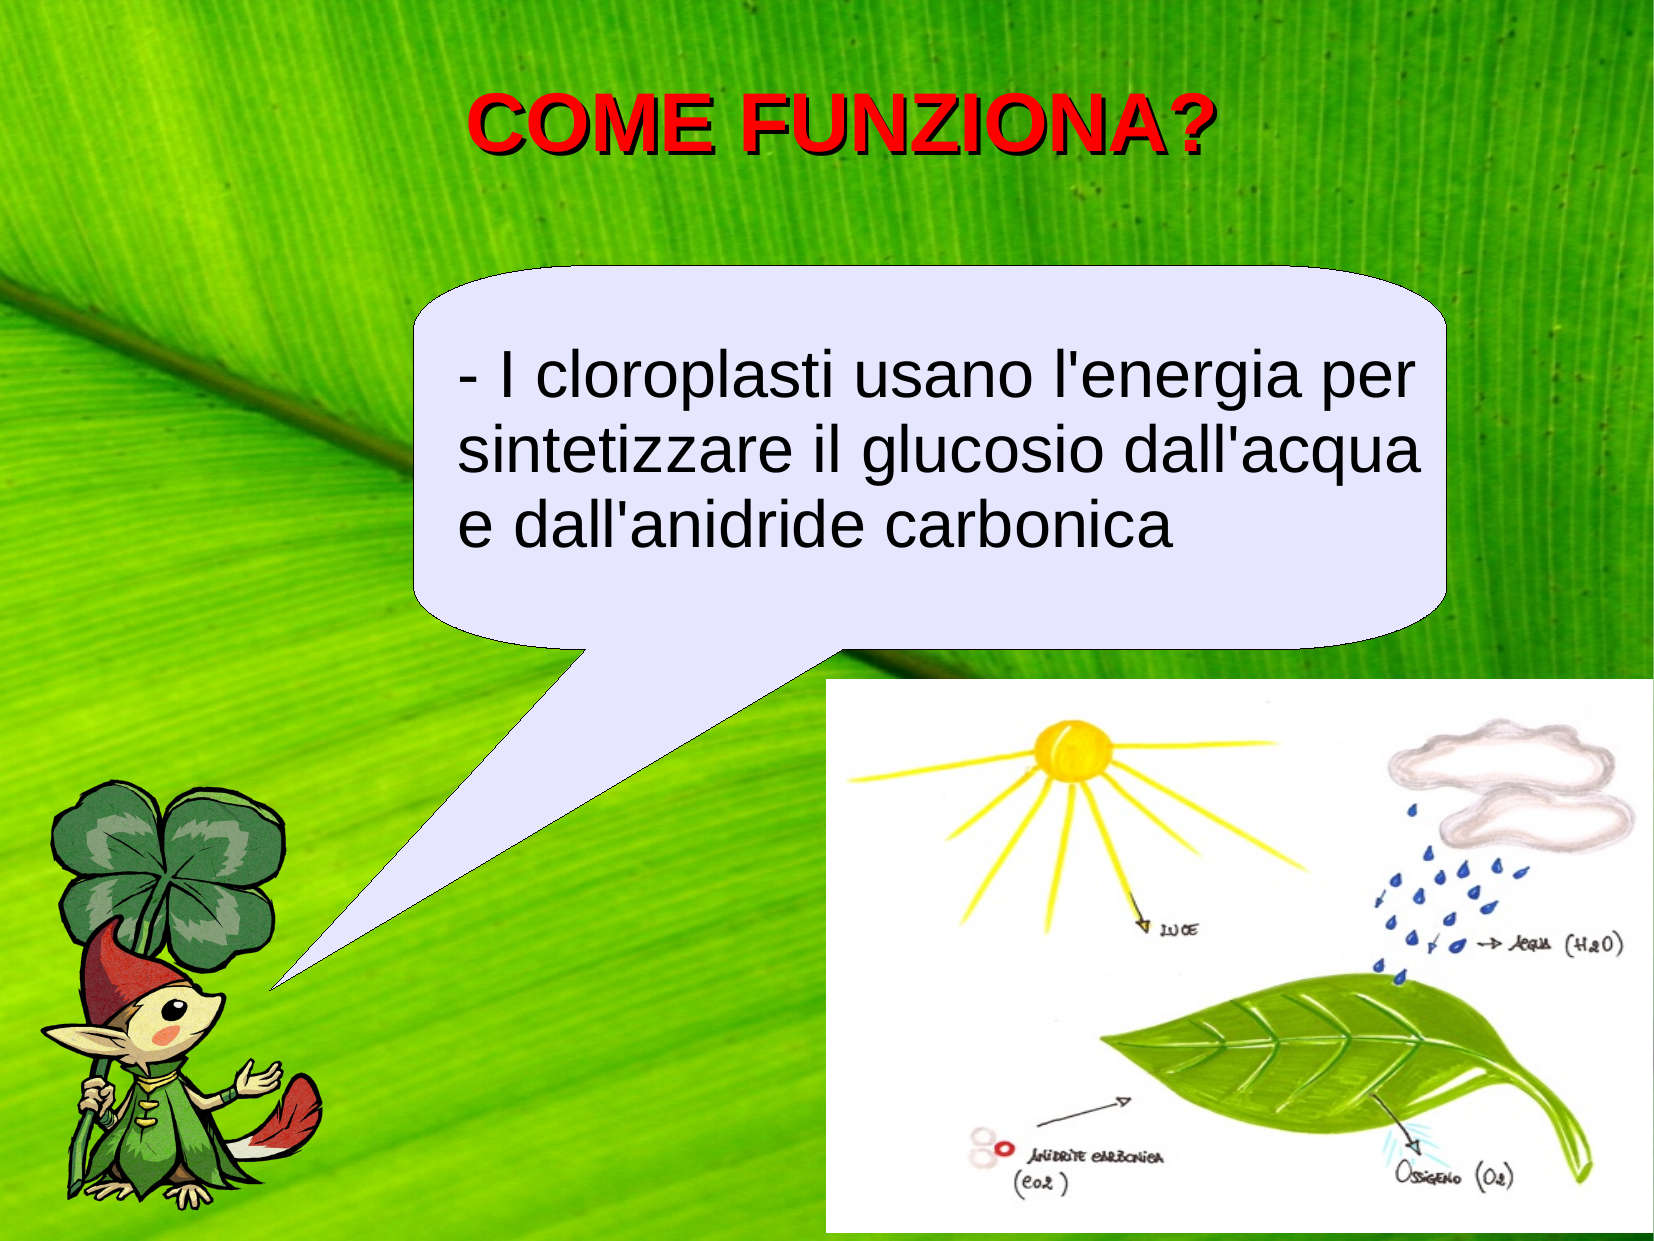

COME FUNZIONA?
- I cloroplasti usano l'energia per sintetizzare il glucosio dall'acqua e dall'anidride carbonica